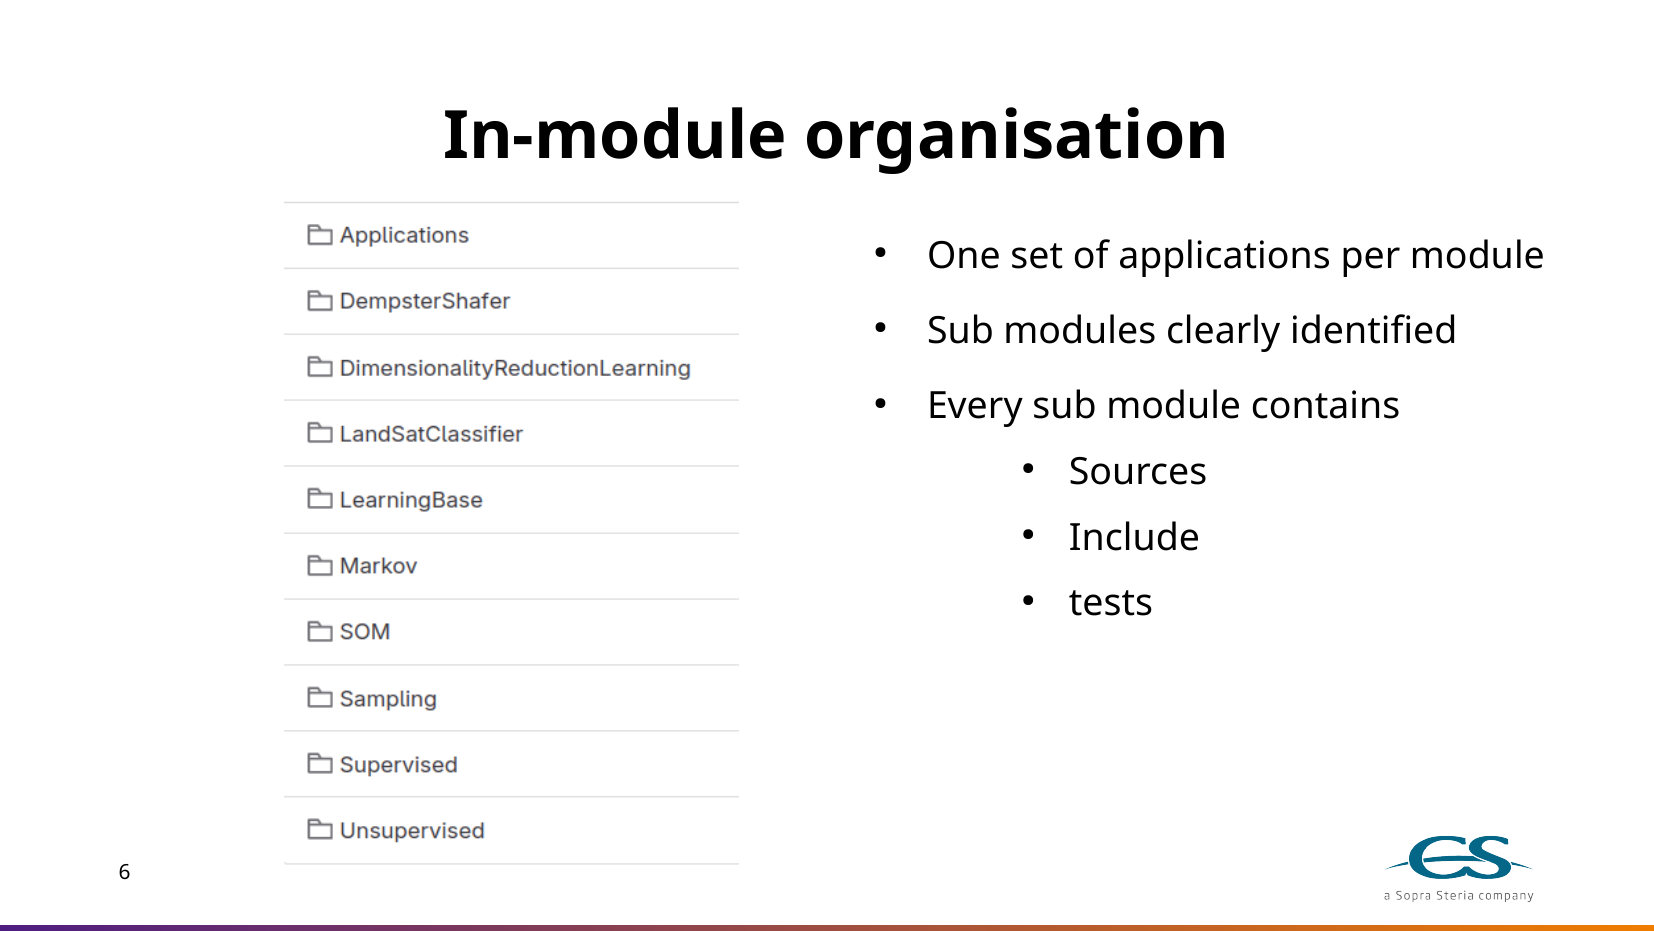

# In-module organisation
One set of applications per module
Sub modules clearly identified
Every sub module contains
Sources
Include
tests